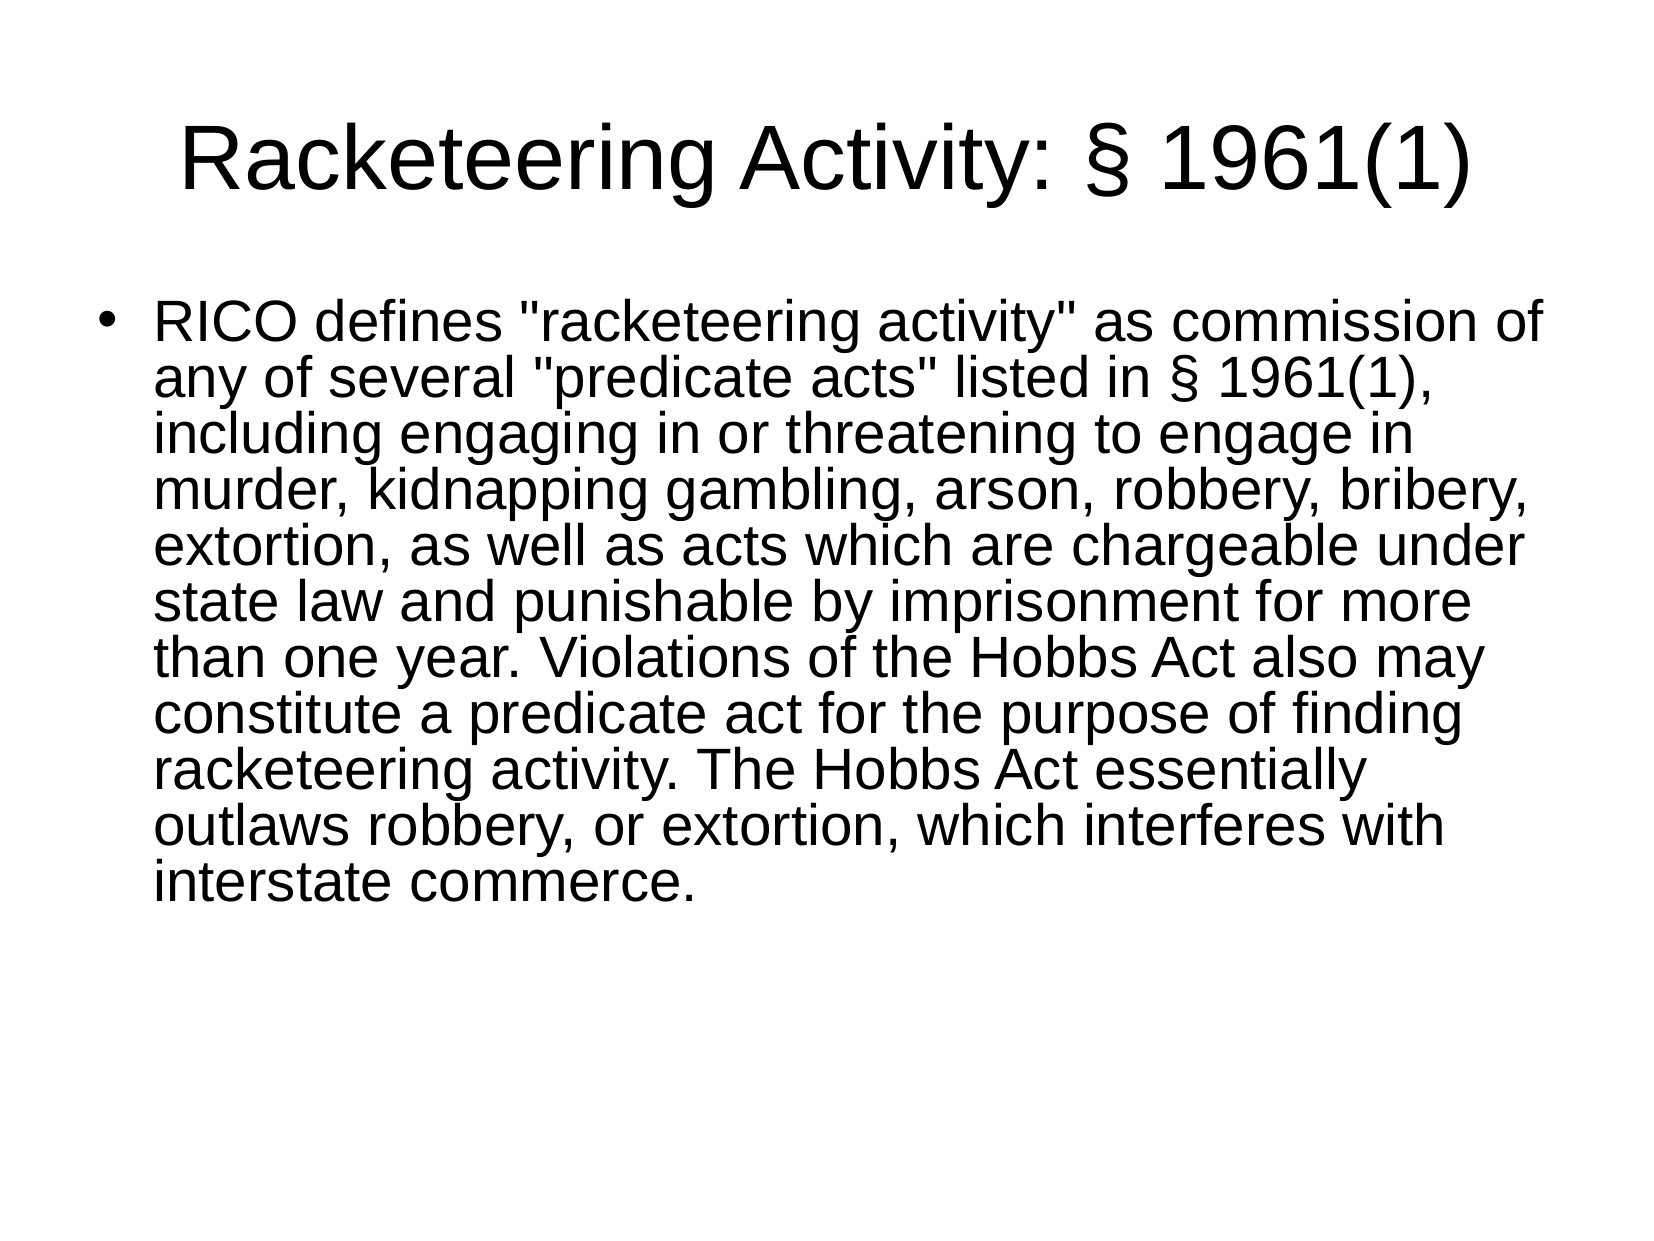

# Racketeering Activity: § 1961(1)
RICO defines "racketeering activity" as commission of any of several "predicate acts" listed in § 1961(1), including engaging in or threatening to engage in murder, kidnapping gambling, arson, robbery, bribery, extortion, as well as acts which are chargeable under state law and punishable by imprisonment for more than one year. Violations of the Hobbs Act also may constitute a predicate act for the purpose of finding racketeering activity. The Hobbs Act essentially outlaws robbery, or extortion, which interferes with interstate commerce.